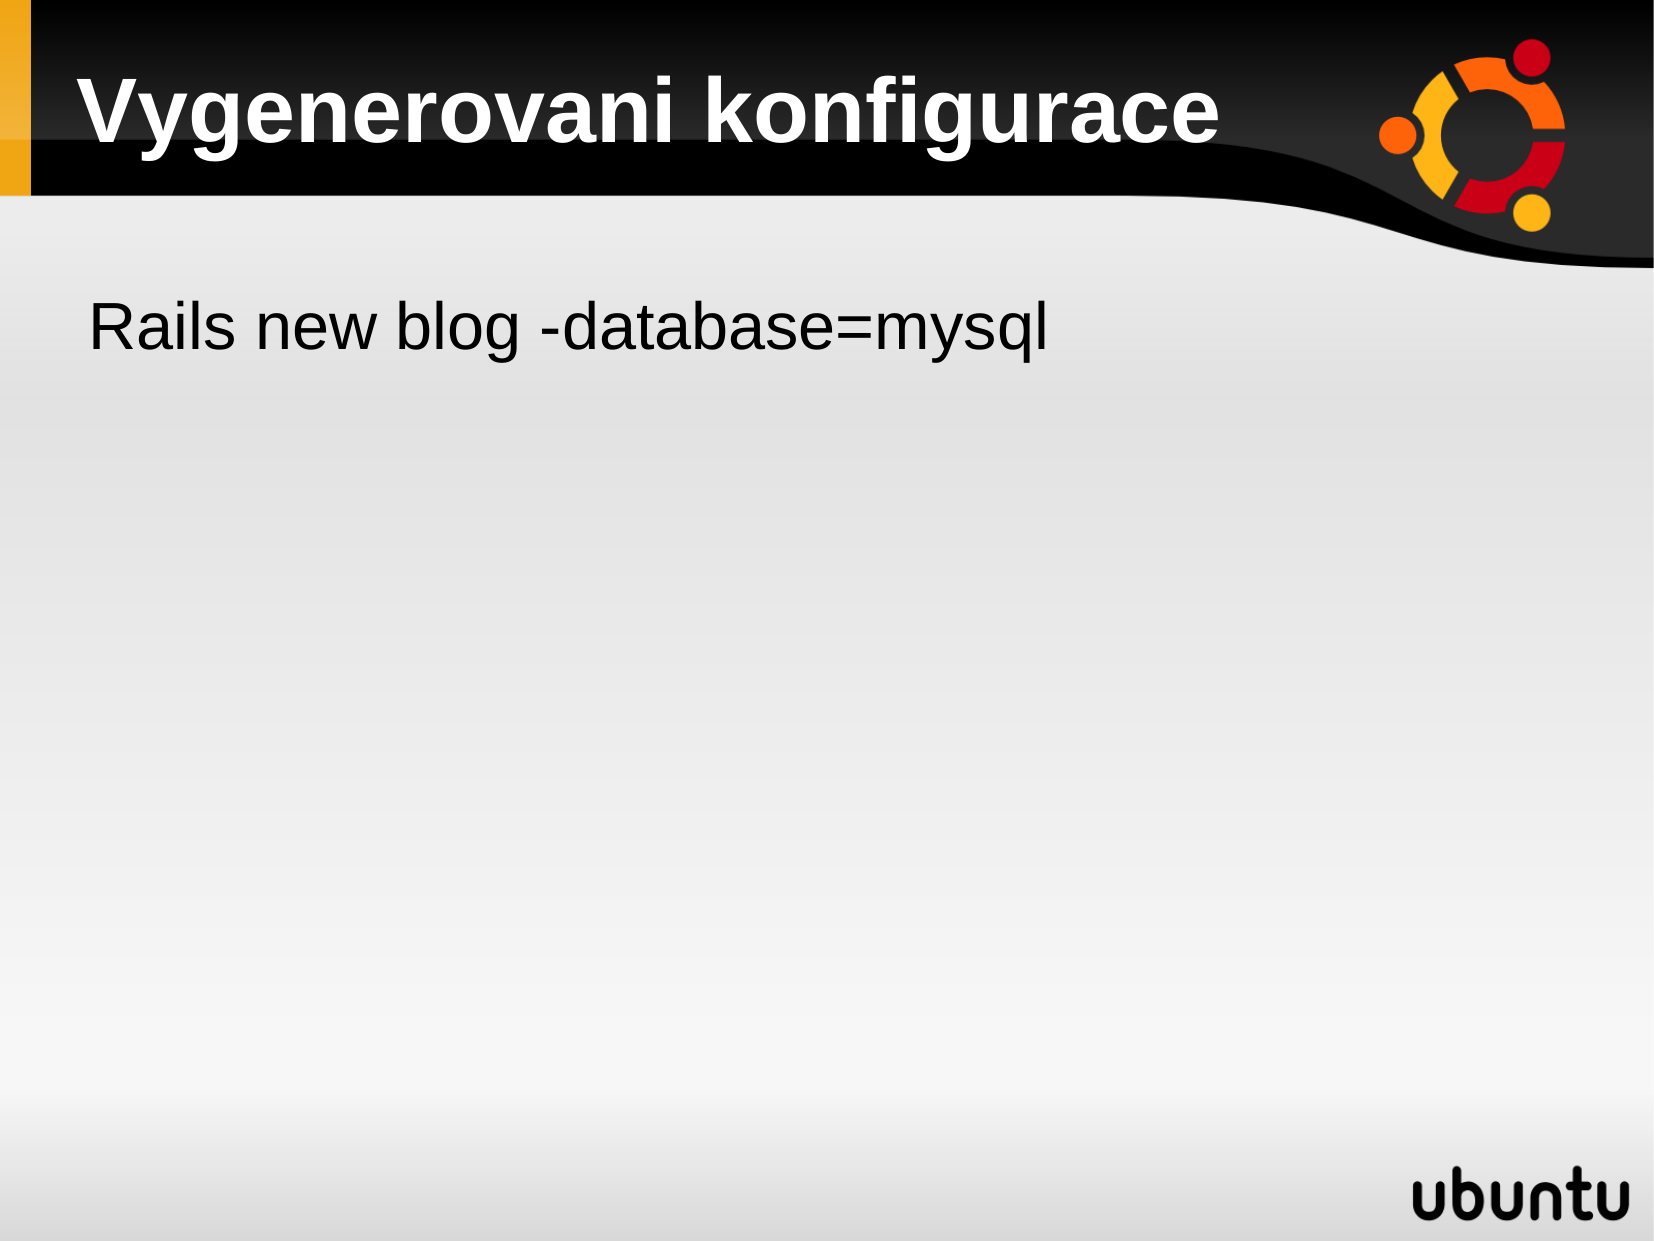

# Vygenerovani konfigurace
Rails new blog -database=mysql